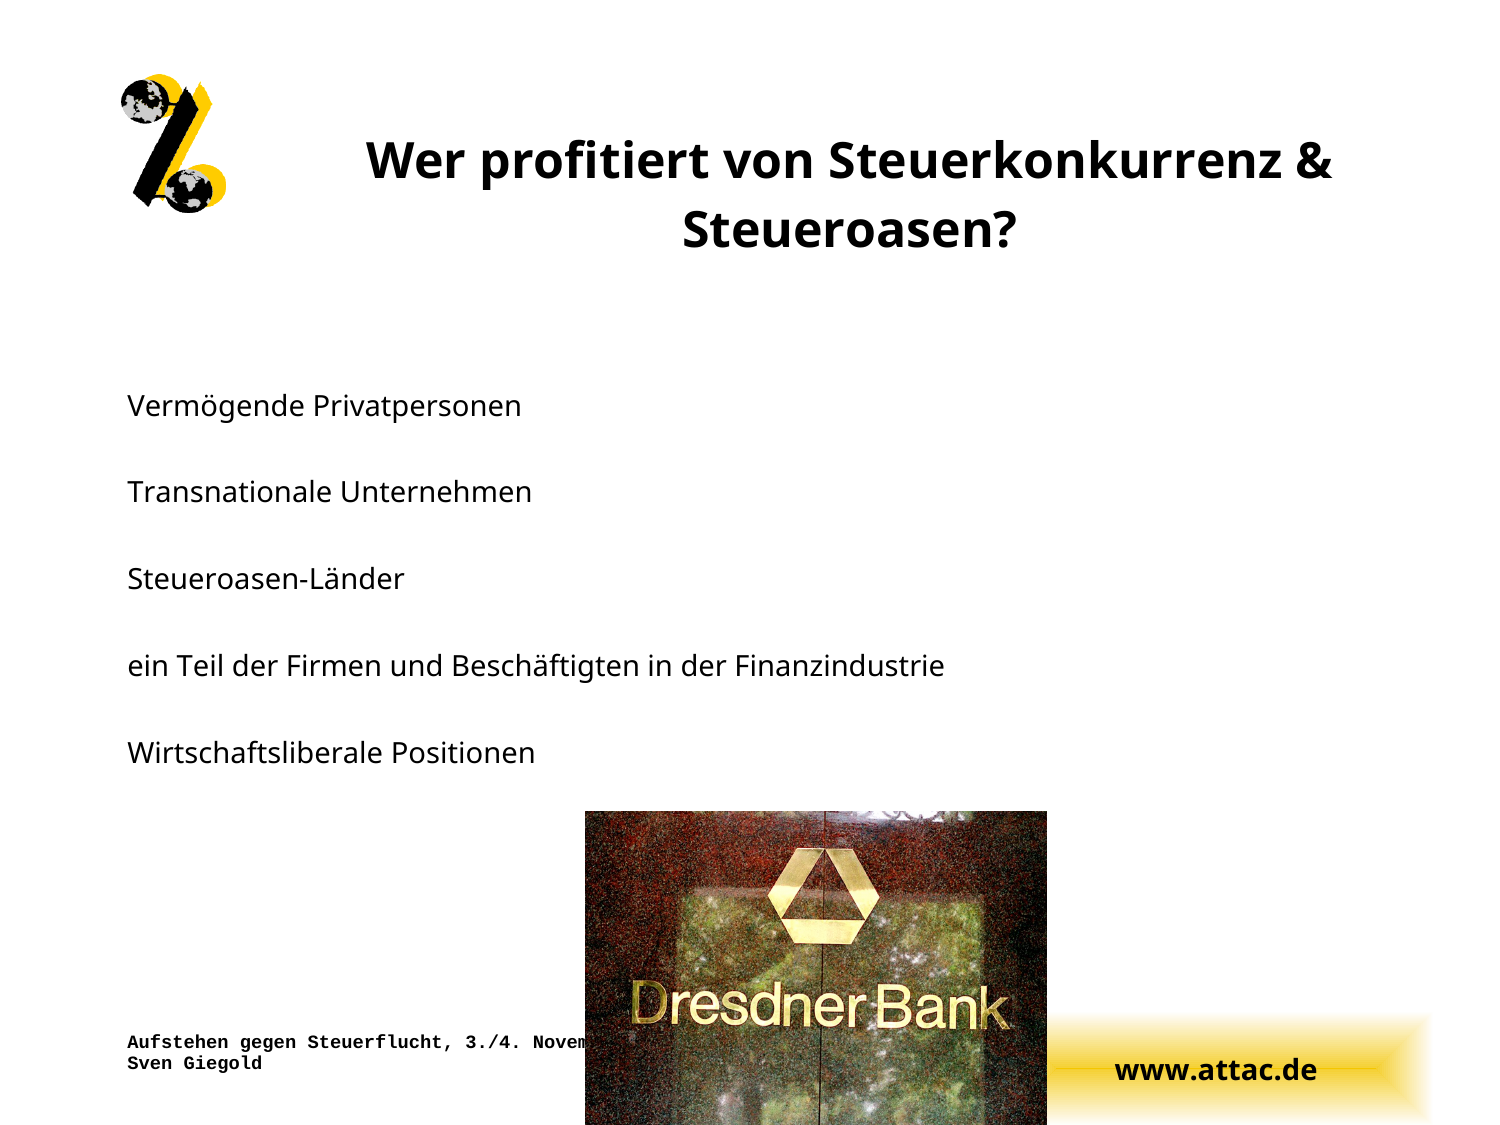

# Wer profitiert von Steuerkonkurrenz & Steueroasen?
Vermögende Privatpersonen
Transnationale Unternehmen
Steueroasen-Länder
ein Teil der Firmen und Beschäftigten in der Finanzindustrie
Wirtschaftsliberale Positionen